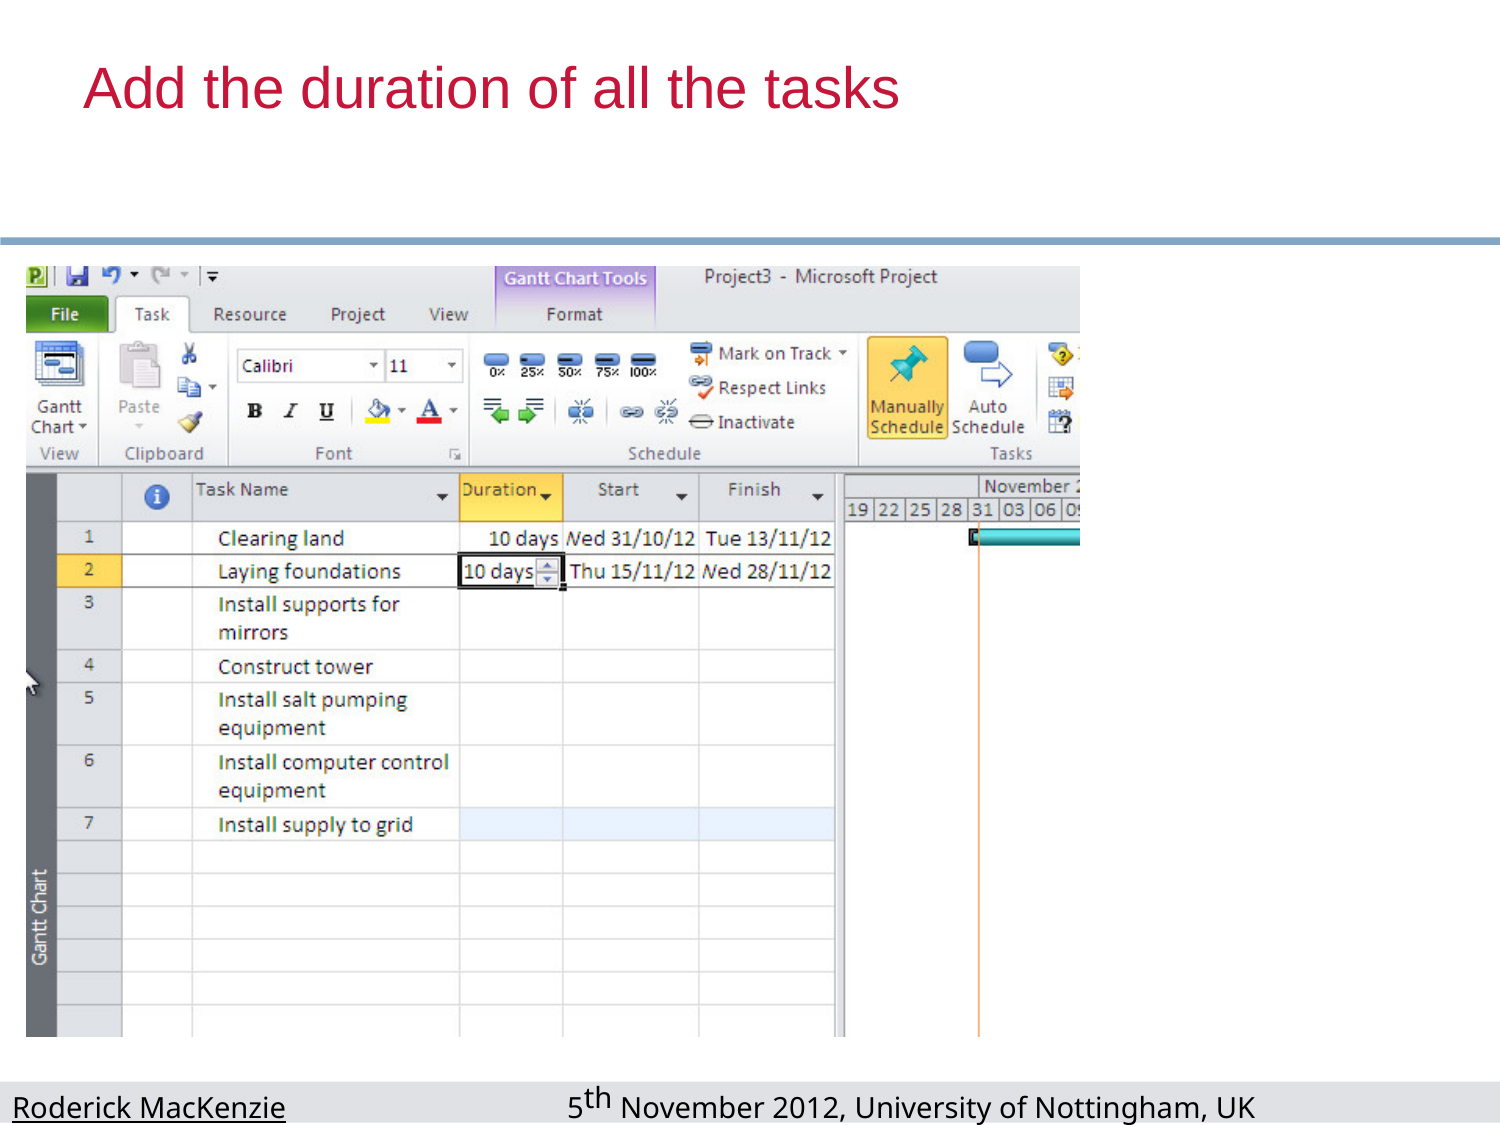

# Add the duration of all the tasks